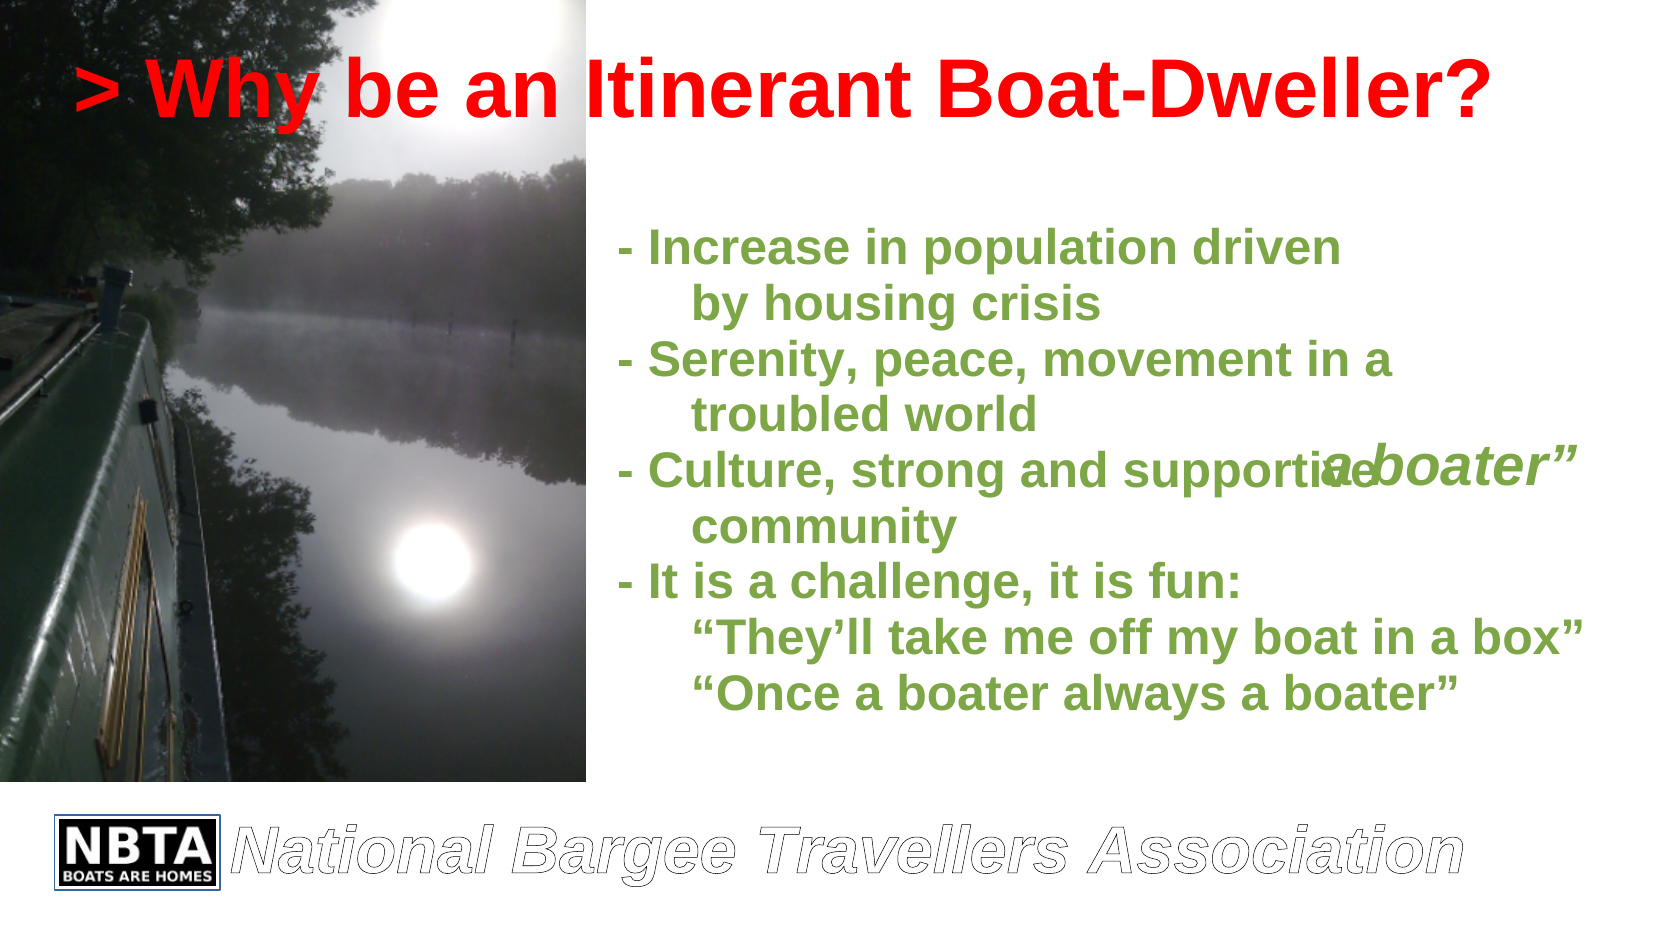

> Why be an Itinerant Boat-Dweller?
- Increase in population driven
	by housing crisis
- Serenity, peace, movement in a
	troubled world
- Culture, strong and supportive
	community
- It is a challenge, it is fun:
	“They’ll take me off my boat in a box”
	“Once a boater always a boater”
a boater”
National Bargee Travellers Association